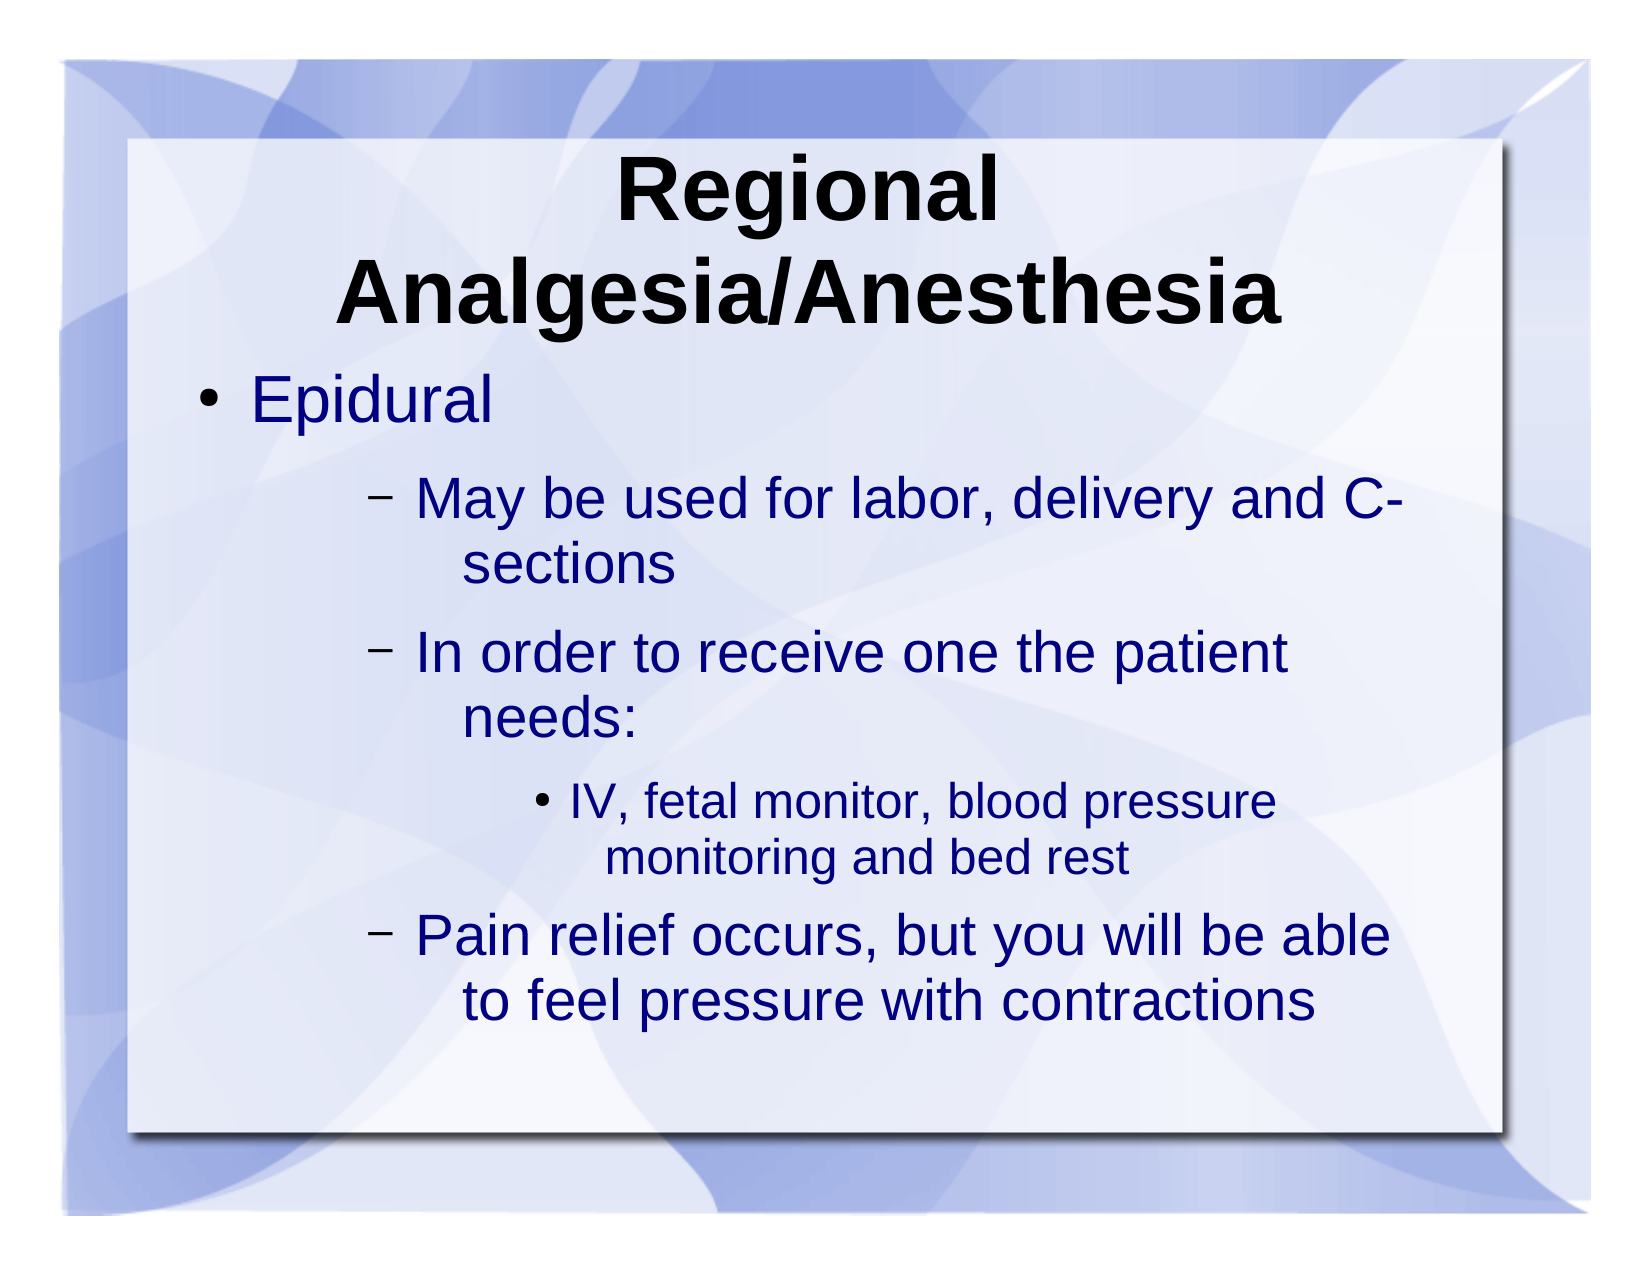

# Regional Analgesia/Anesthesia
Epidural
May be used for labor, delivery and C-sections
In order to receive one the patient needs:
IV, fetal monitor, blood pressure monitoring and bed rest
Pain relief occurs, but you will be able to feel pressure with contractions